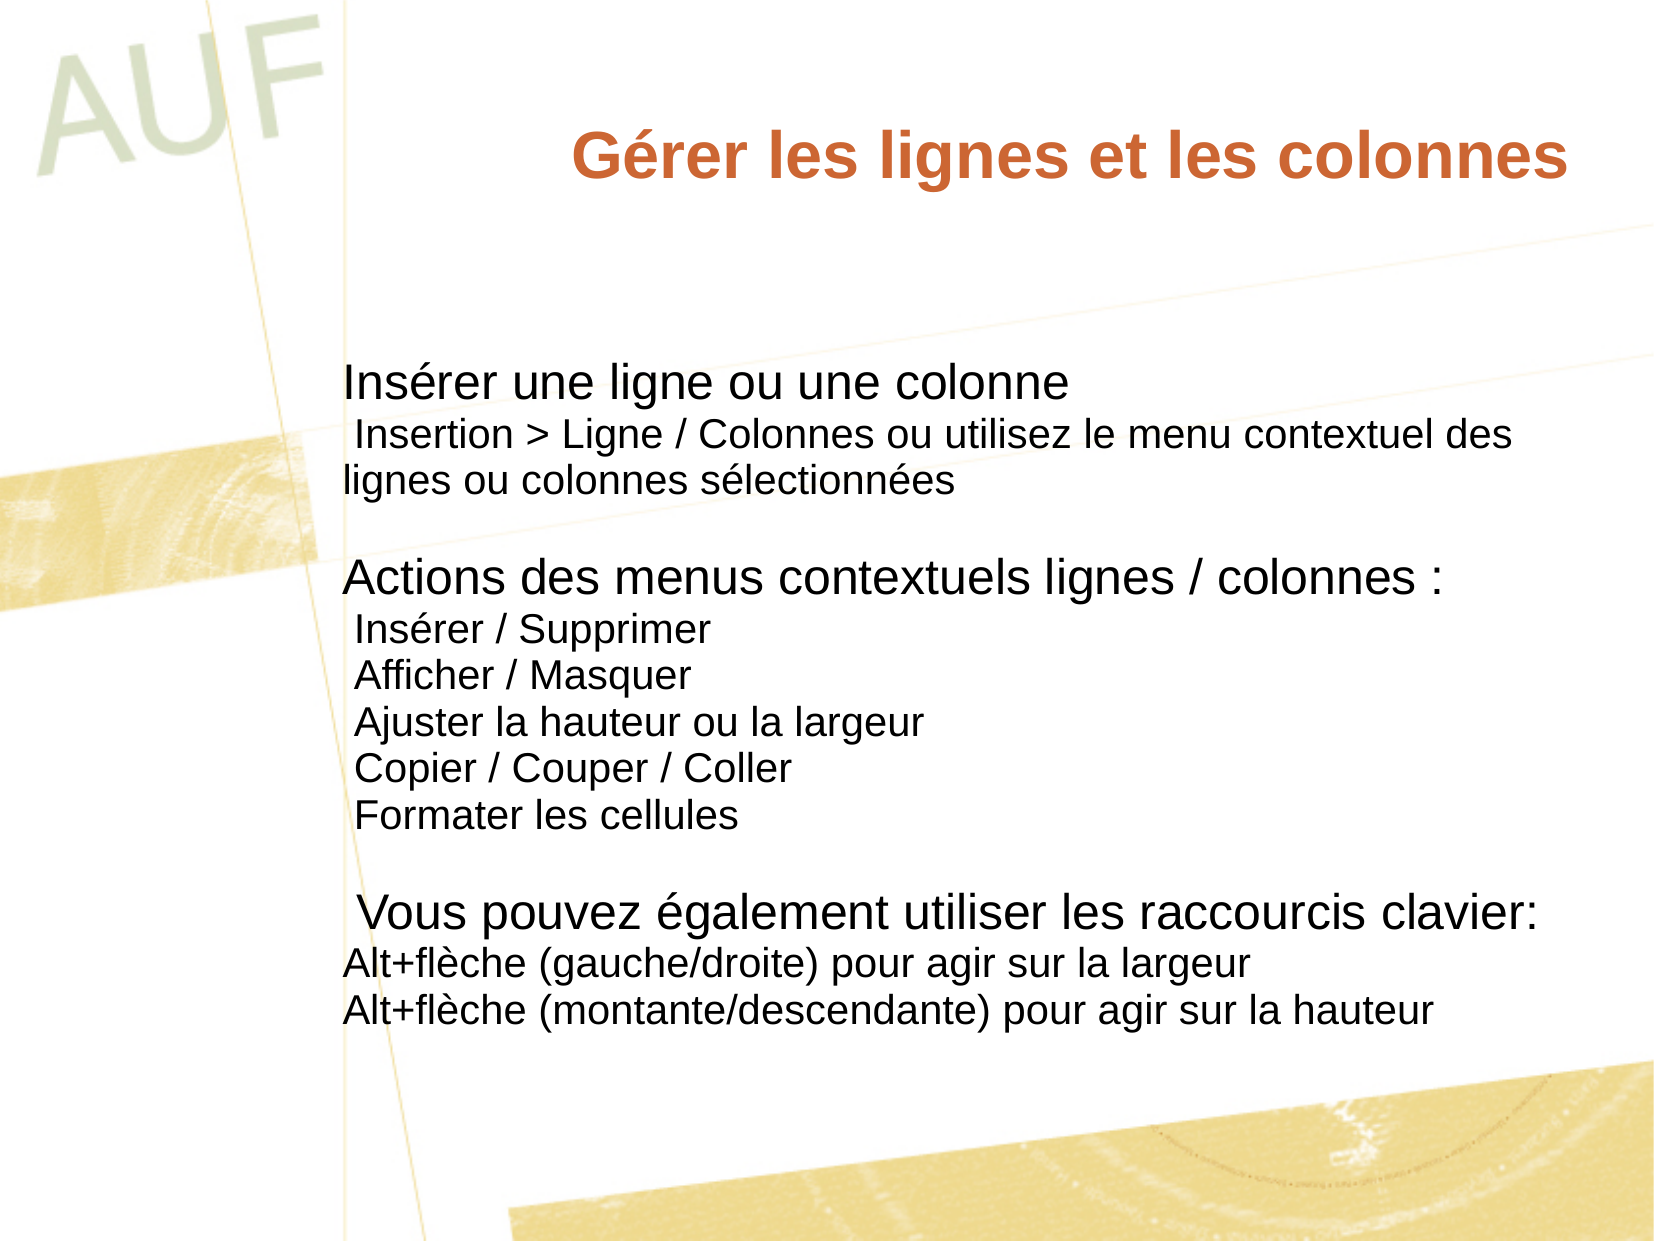

# Gérer les lignes et les colonnes
Insérer une ligne ou une colonne
 Insertion > Ligne / Colonnes ou utilisez le menu contextuel des lignes ou colonnes sélectionnées
Actions des menus contextuels lignes / colonnes :
 Insérer / Supprimer
 Afficher / Masquer
 Ajuster la hauteur ou la largeur
 Copier / Couper / Coller
 Formater les cellules
 Vous pouvez également utiliser les raccourcis clavier:
Alt+flèche (gauche/droite) pour agir sur la largeur
Alt+flèche (montante/descendante) pour agir sur la hauteur